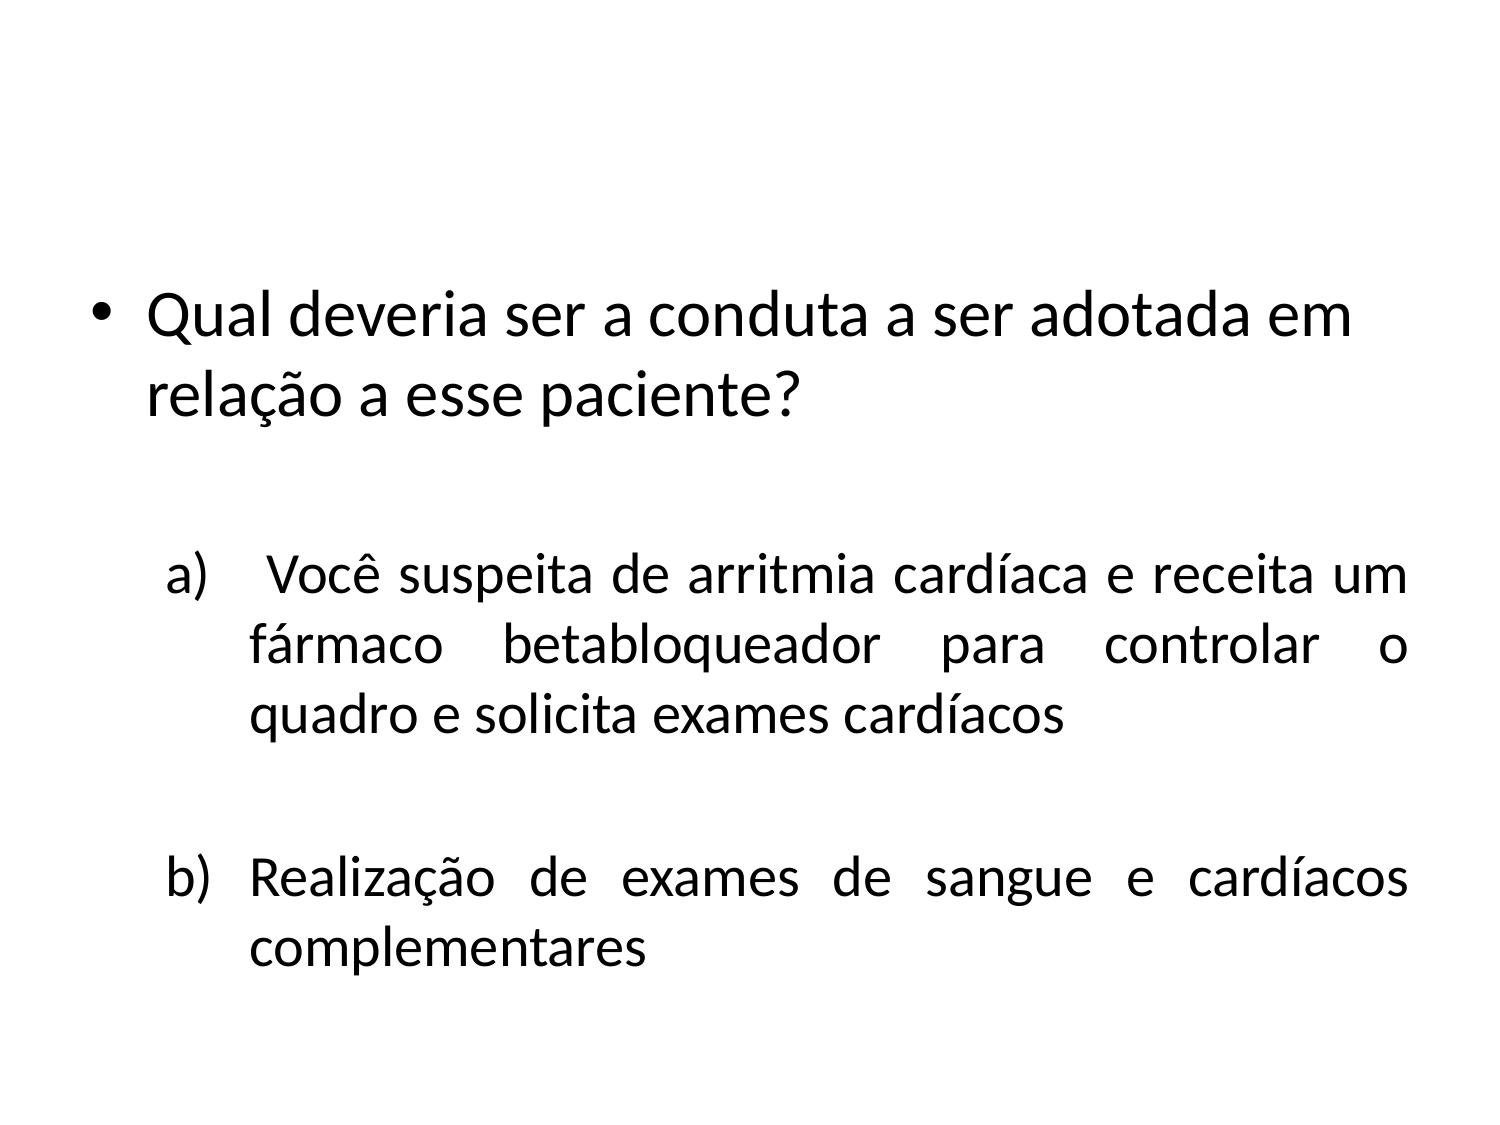

#
Qual deveria ser a conduta a ser adotada em relação a esse paciente?
 Você suspeita de arritmia cardíaca e receita um fármaco betabloqueador para controlar o quadro e solicita exames cardíacos
Realização de exames de sangue e cardíacos complementares